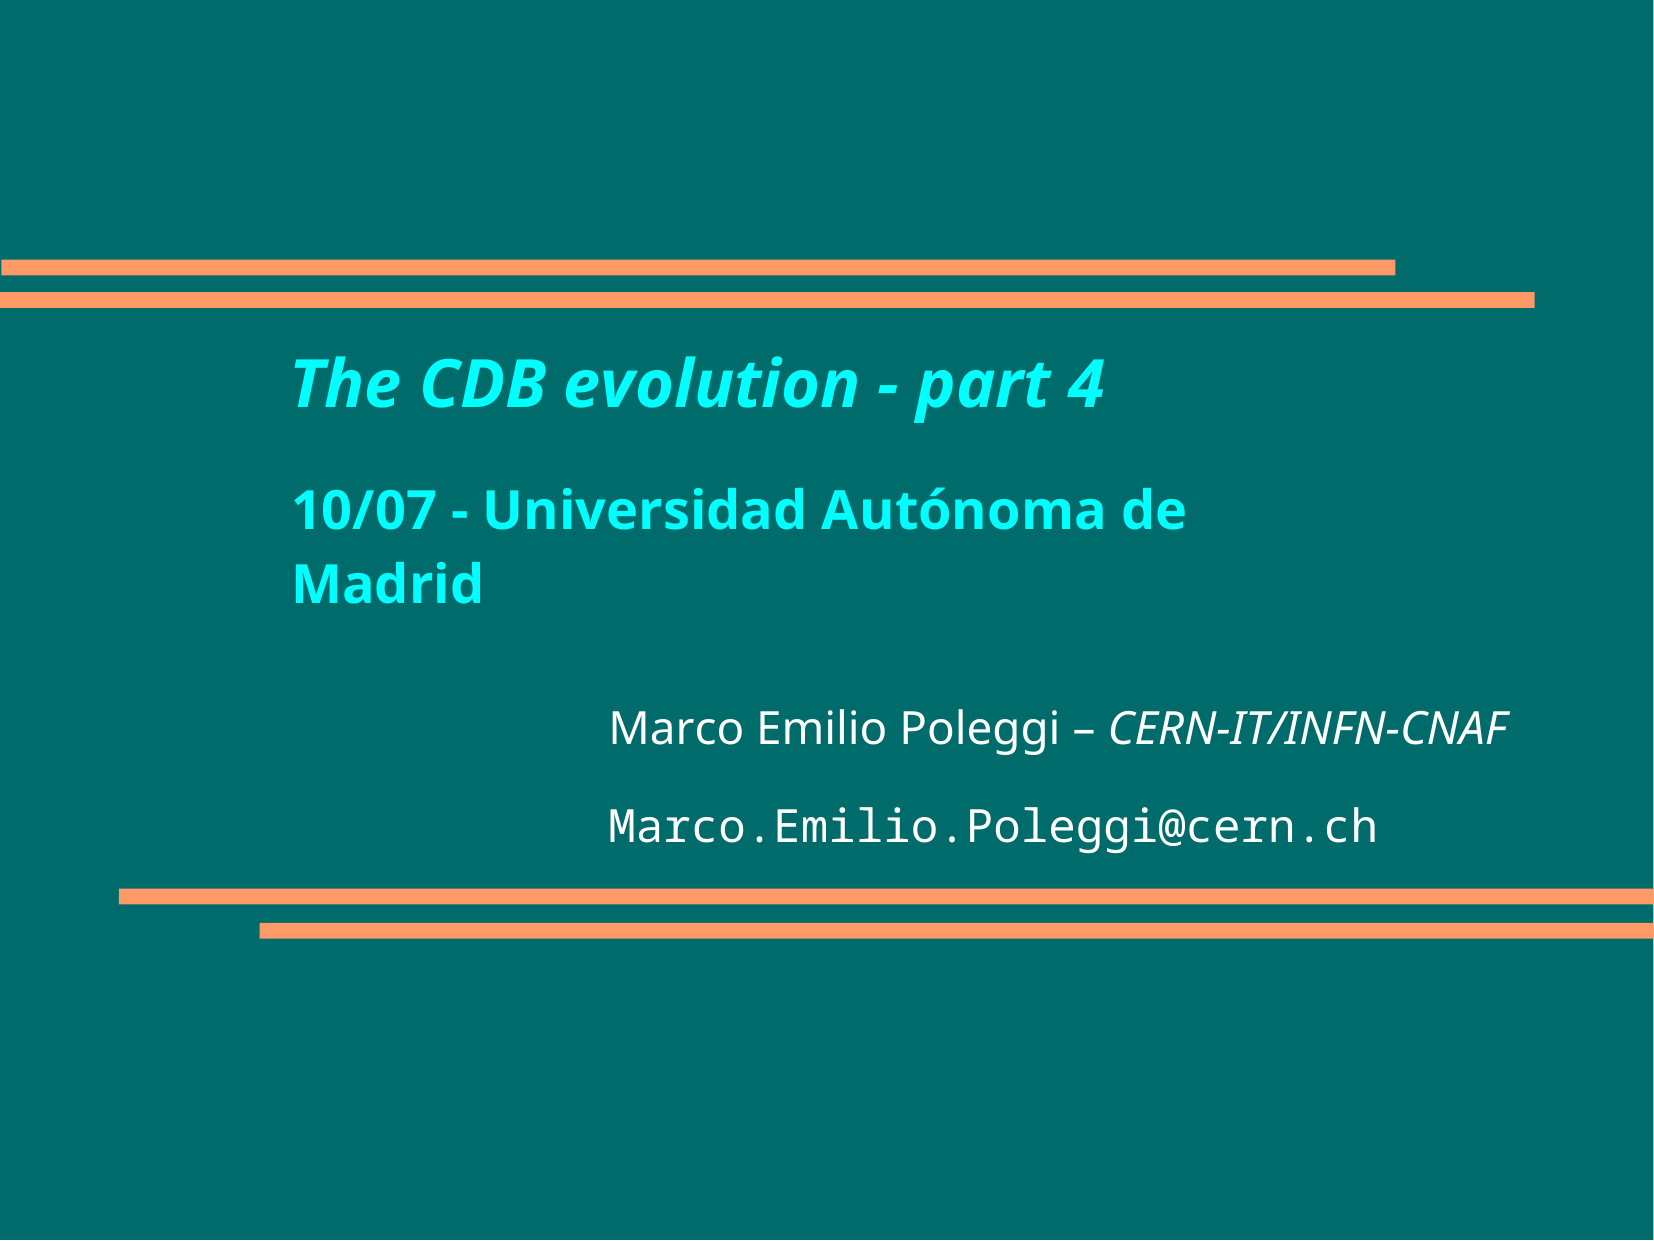

# The CDB evolution - part 4
10/07 - Universidad Autónoma de Madrid
Marco Emilio Poleggi – CERN-IT/INFN-CNAF
Marco.Emilio.Poleggi@cern.ch